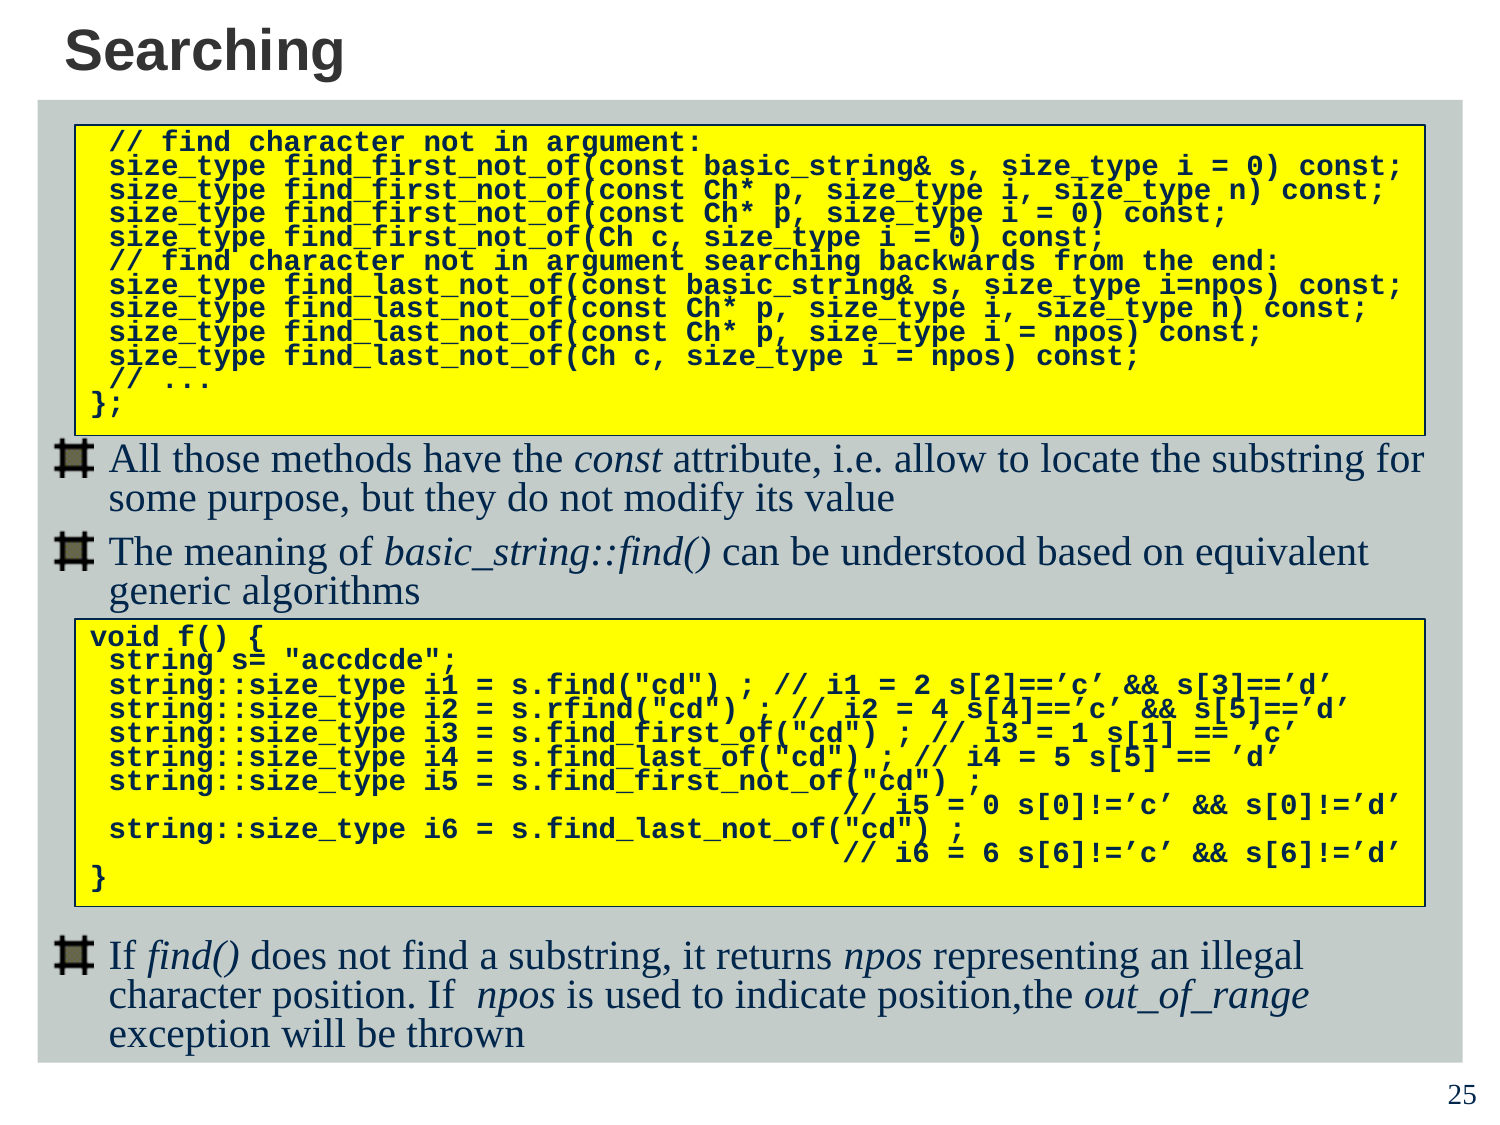

# Searching
All those methods have the const attribute, i.e. allow to locate the substring for some purpose, but they do not modify its value
The meaning of basic_string::find() can be understood based on equivalent generic algorithms
If find() does not find a substring, it returns npos representing an illegal character position. If npos is used to indicate position,the out_of_range exception will be thrown
	// find character not in argument:
	size_type find_first_not_of(const basic_string& s, size_type i = 0) const;
	size_type find_first_not_of(const Ch* p, size_type i, size_type n) const;
	size_type find_first_not_of(const Ch* p, size_type i = 0) const;
	size_type find_first_not_of(Ch c, size_type i = 0) const;
	// find character not in argument searching backwards from the end:
	size_type find_last_not_of(const basic_string& s, size_type i=npos) const;
	size_type find_last_not_of(const Ch* p, size_type i, size_type n) const;
	size_type find_last_not_of(const Ch* p, size_type i = npos) const;
	size_type find_last_not_of(Ch c, size_type i = npos) const;
	// ...
};
void f() {
	string s= "accdcde";
	string::size_type i1 = s.find("cd") ; // i1 = 2 s[2]==’c’ && s[3]==’d’
	string::size_type i2 = s.rfind("cd") ; // i2 = 4 s[4]==’c’ && s[5]==’d’
	string::size_type i3 = s.find_first_of("cd") ; // i3 = 1 s[1] == ’c’
	string::size_type i4 = s.find_last_of("cd") ; // i4 = 5 s[5] == ’d’
	string::size_type i5 = s.find_first_not_of("cd") ;
 // i5 = 0 s[0]!=’c’ && s[0]!=’d’
	string::size_type i6 = s.find_last_not_of("cd") ;
 // i6 = 6 s[6]!=’c’ && s[6]!=’d’
}